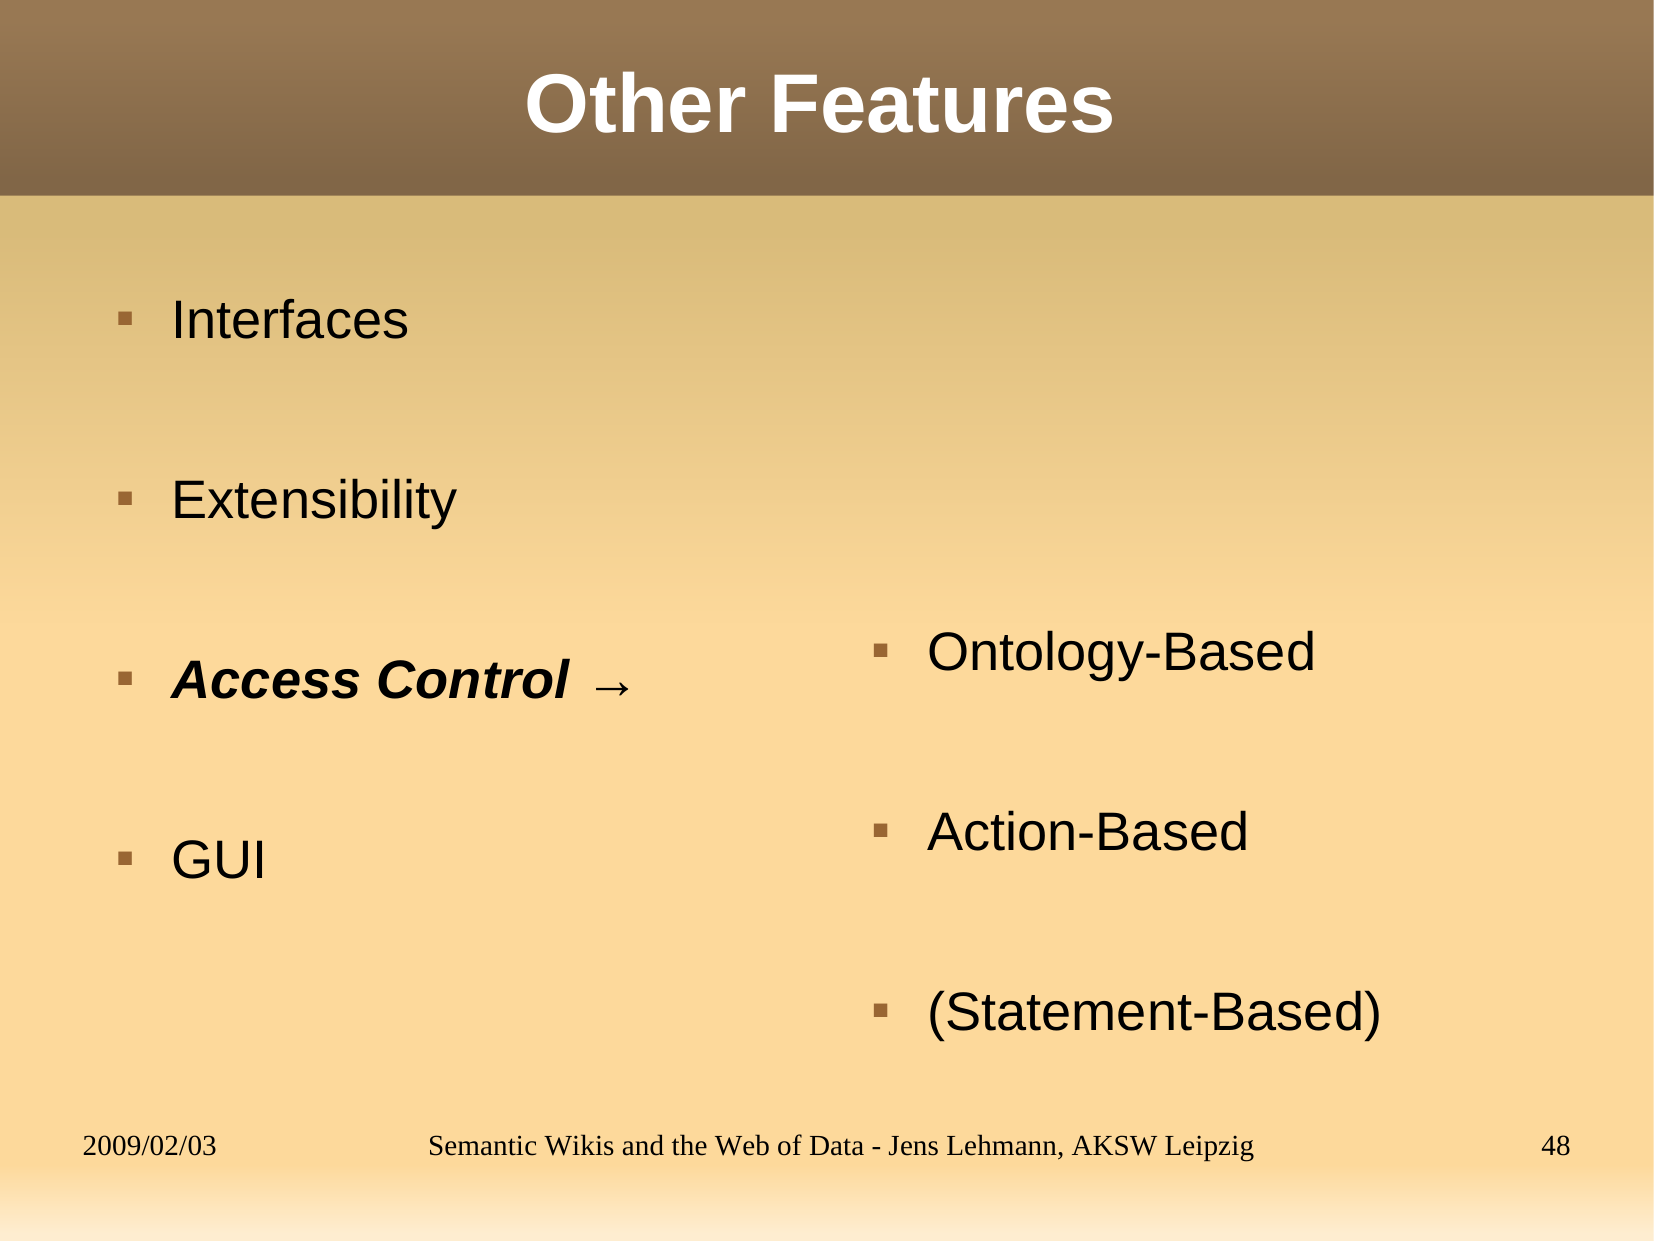

# Other Features
Interfaces
Extensibility
Access Control →
GUI
Ontology-Based
Action-Based
(Statement-Based)
2009/02/03
Semantic Wikis and the Web of Data - Jens Lehmann, AKSW Leipzig
48